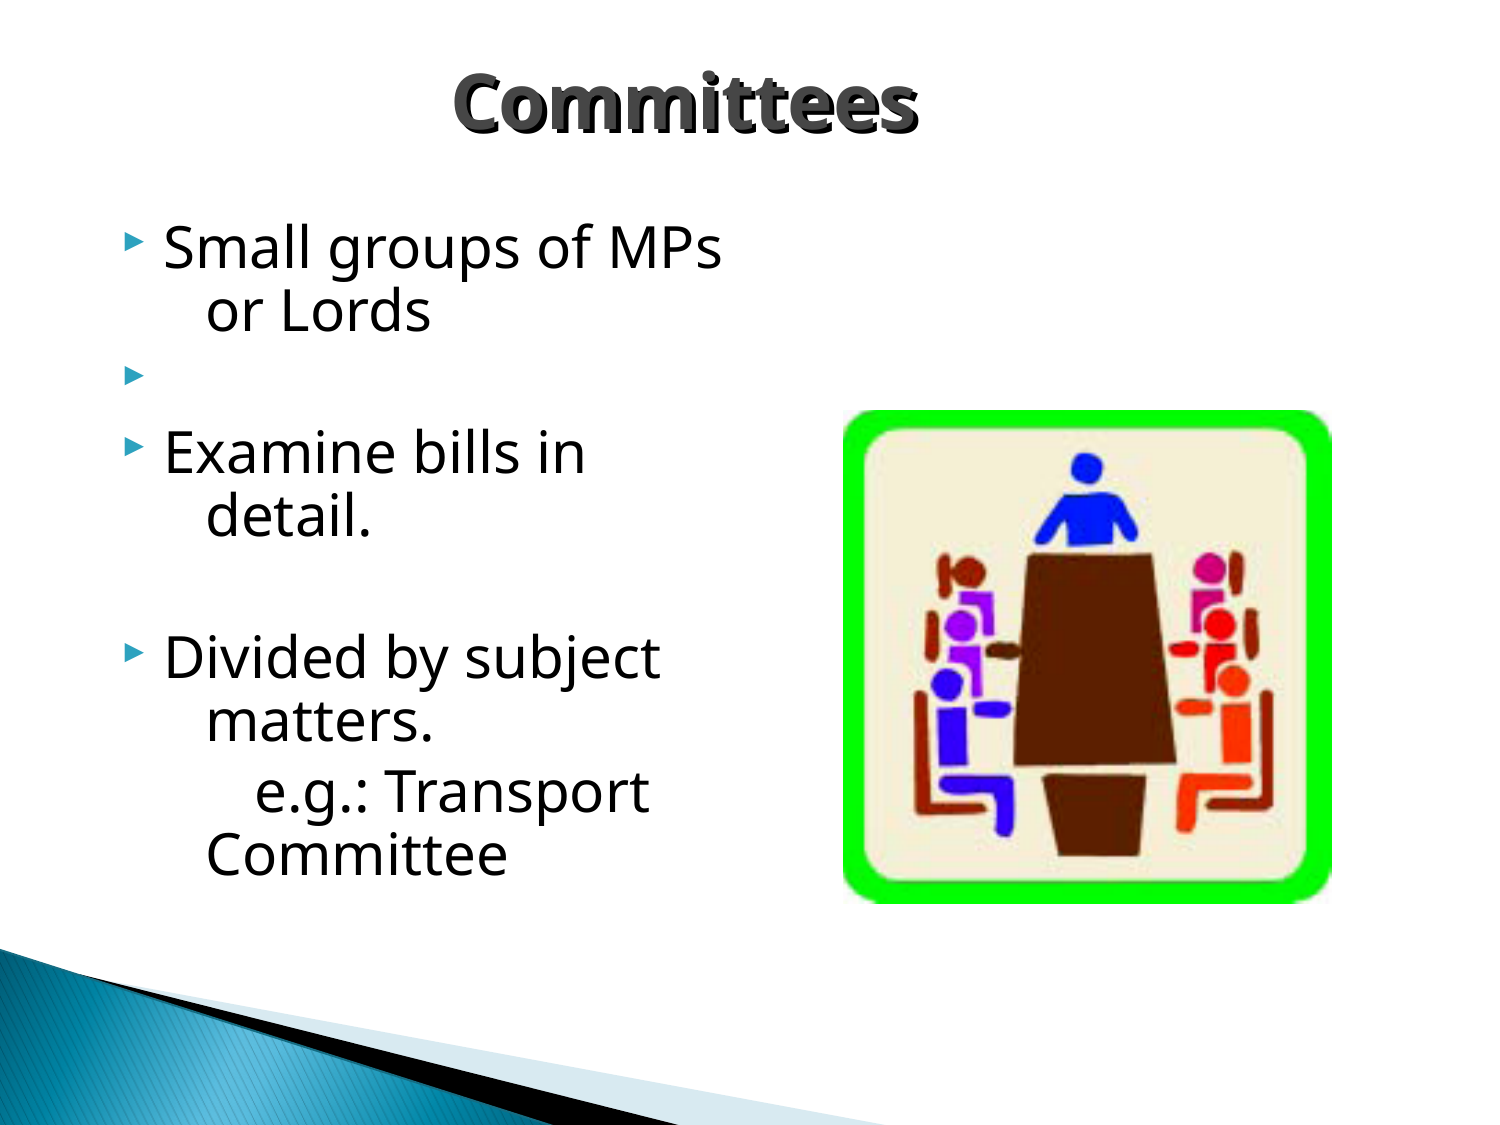

Committees
# Small groups of MPs or Lords
Examine bills in detail.
Divided by subject matters.
 e.g.: Transport Committee